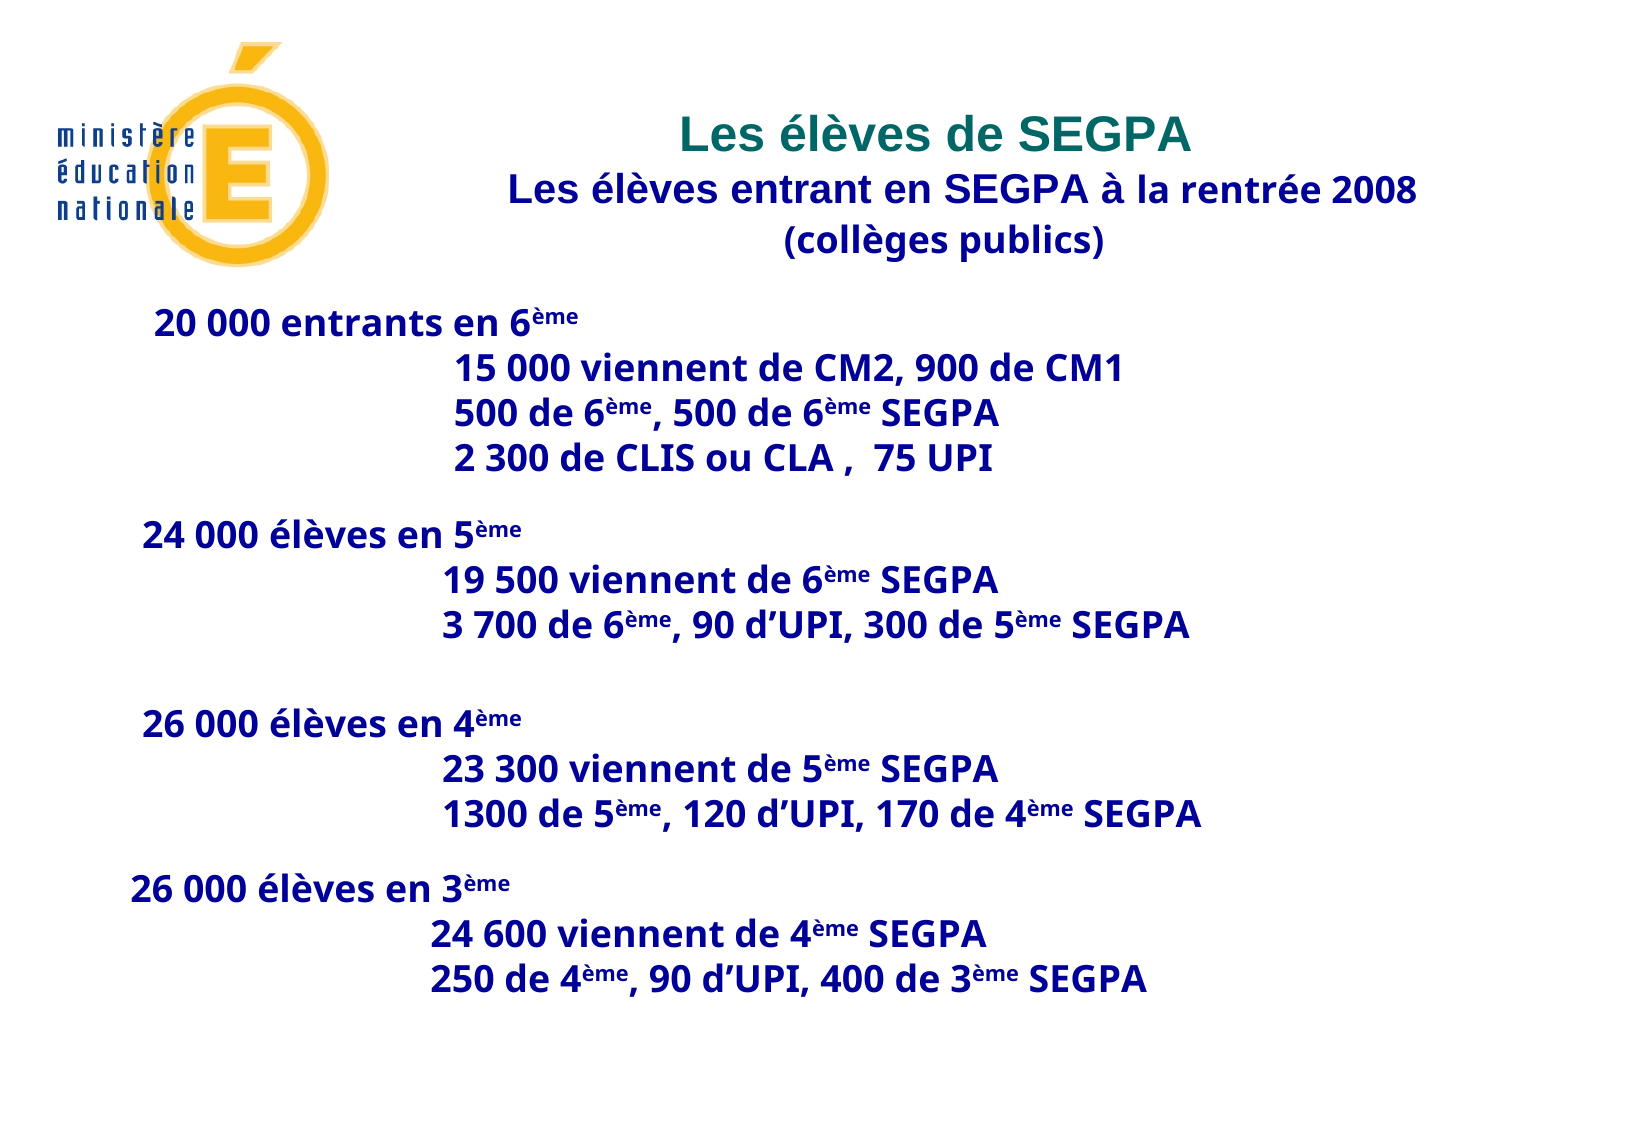

Les élèves de SEGPA
Les élèves entrant en SEGPA à la rentrée 2008
(collèges publics)
20 000 entrants en 6ème
		15 000 viennent de CM2, 900 de CM1
		500 de 6ème, 500 de 6ème SEGPA
		2 300 de CLIS ou CLA , 75 UPI
24 000 élèves en 5ème
		19 500 viennent de 6ème SEGPA
		3 700 de 6ème, 90 d’UPI, 300 de 5ème SEGPA
26 000 élèves en 4ème
		23 300 viennent de 5ème SEGPA
		1300 de 5ème, 120 d’UPI, 170 de 4ème SEGPA
26 000 élèves en 3ème
		24 600 viennent de 4ème SEGPA
		250 de 4ème, 90 d’UPI, 400 de 3ème SEGPA